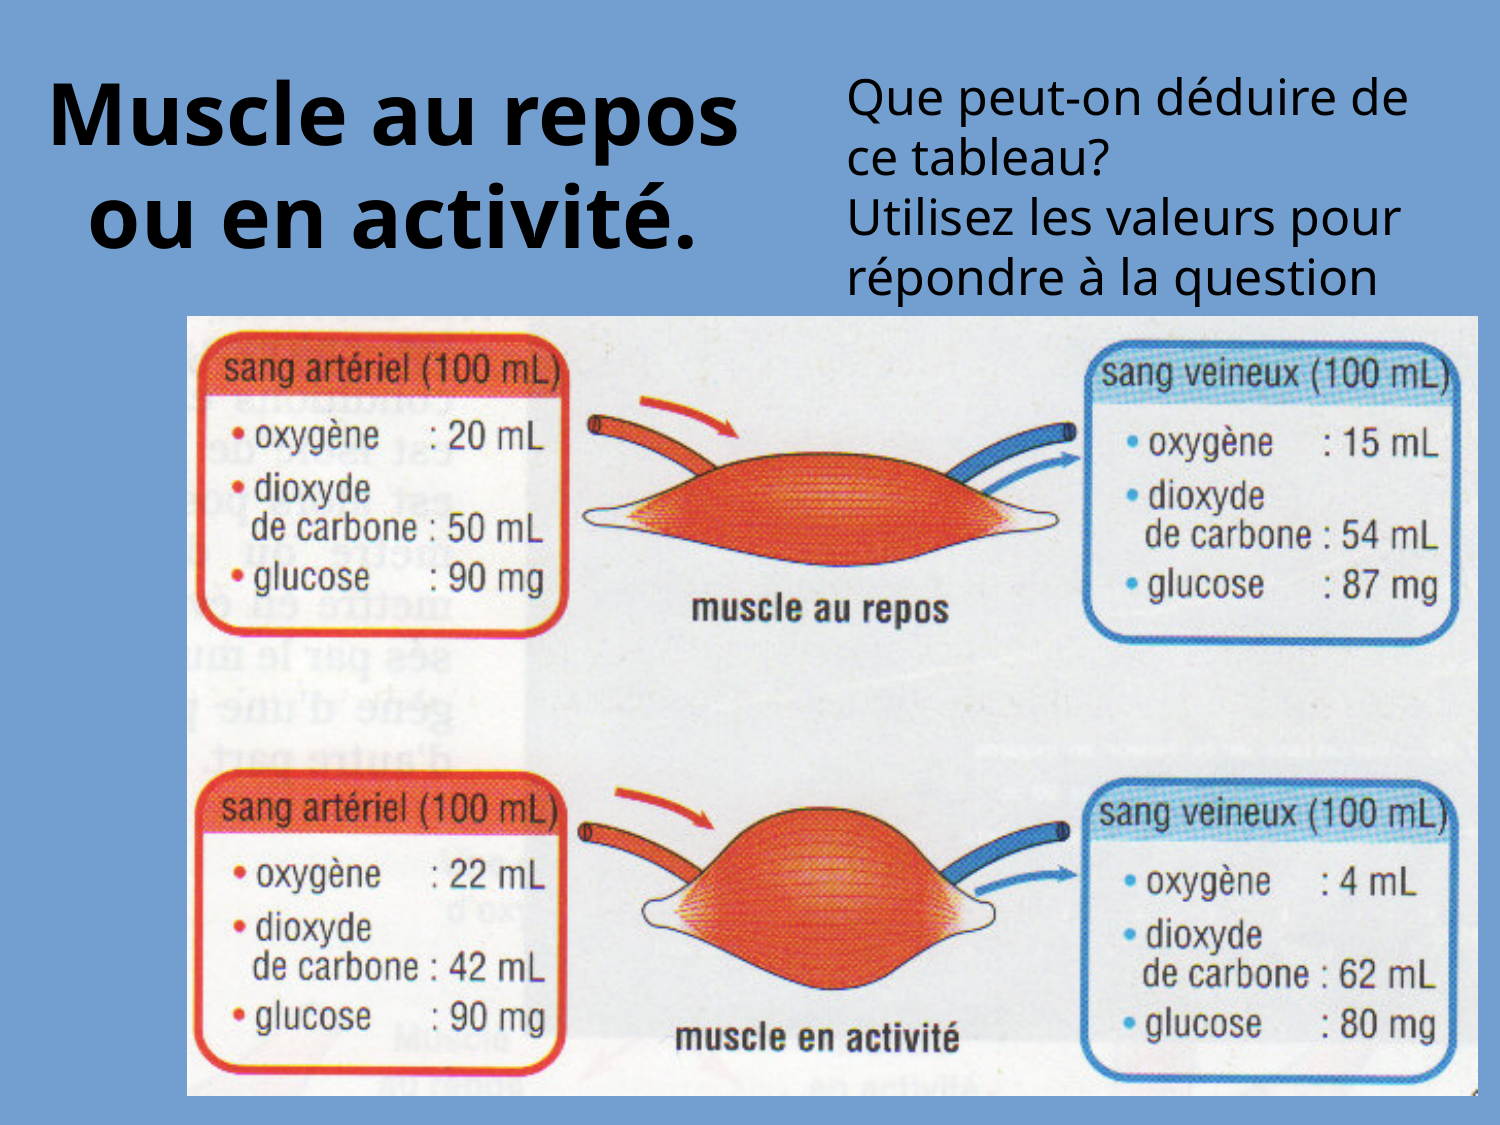

Muscle au repos ou en activité.
Que peut-on déduire de ce tableau?
Utilisez les valeurs pour répondre à la question